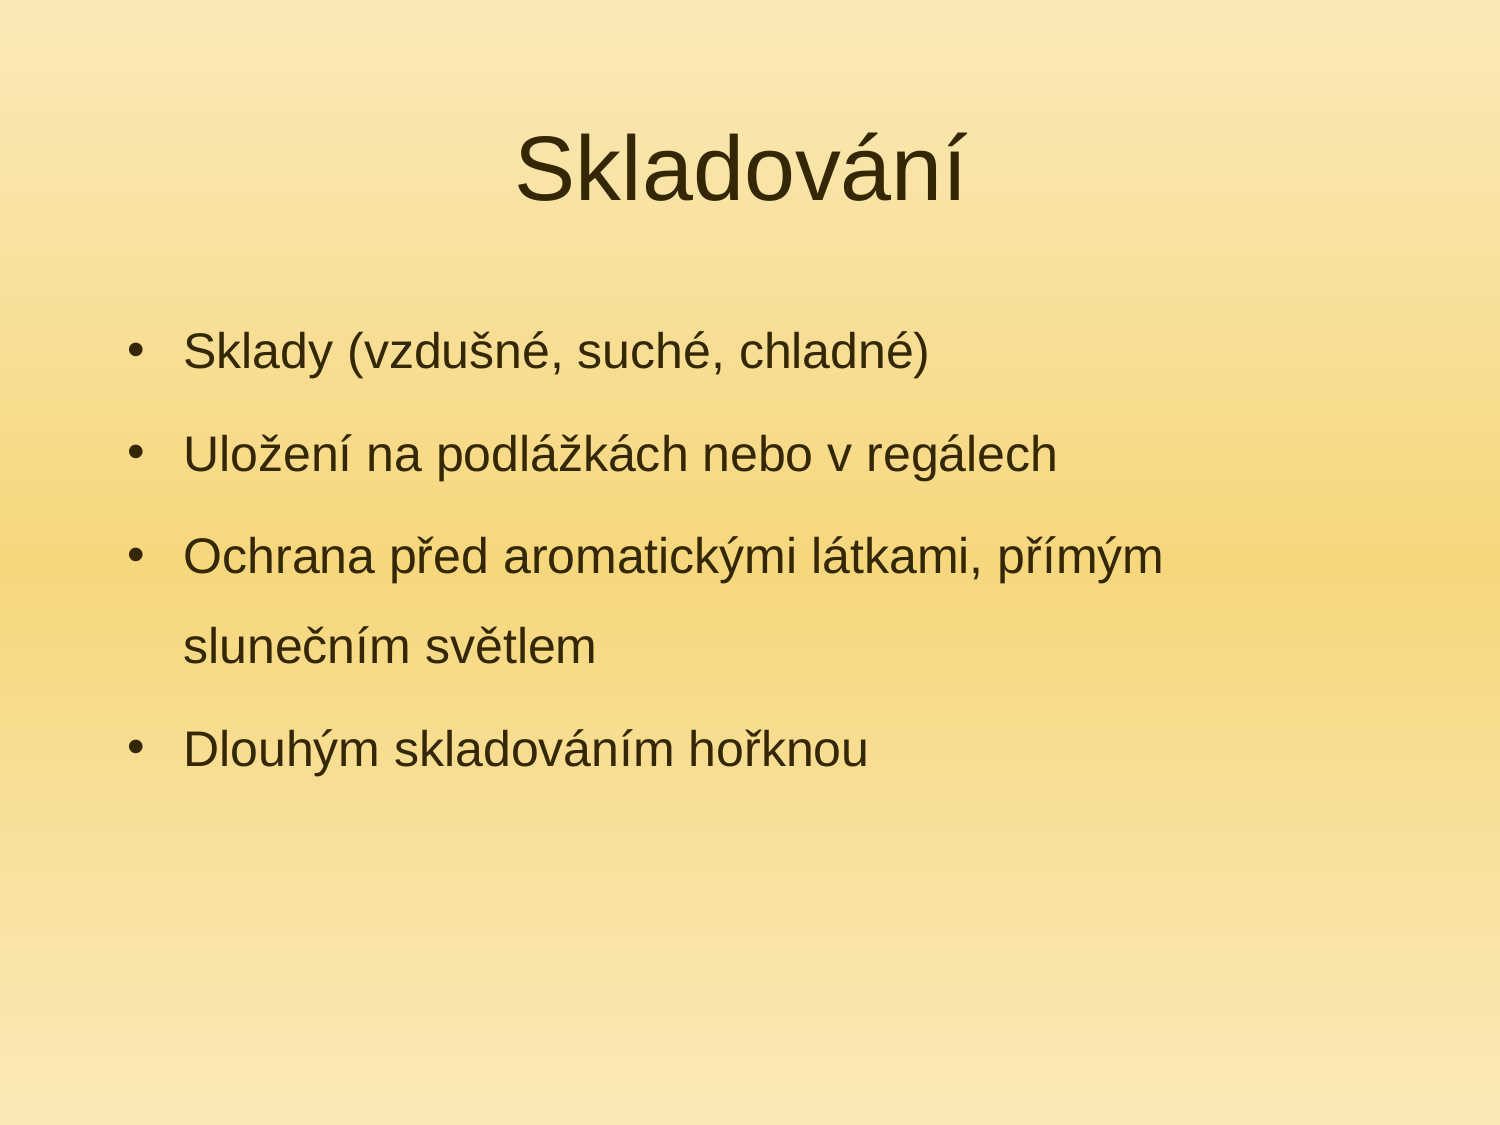

# Skladování
Sklady (vzdušné, suché, chladné)
Uložení na podlážkách nebo v regálech
Ochrana před aromatickými látkami, přímým slunečním světlem
Dlouhým skladováním hořknou